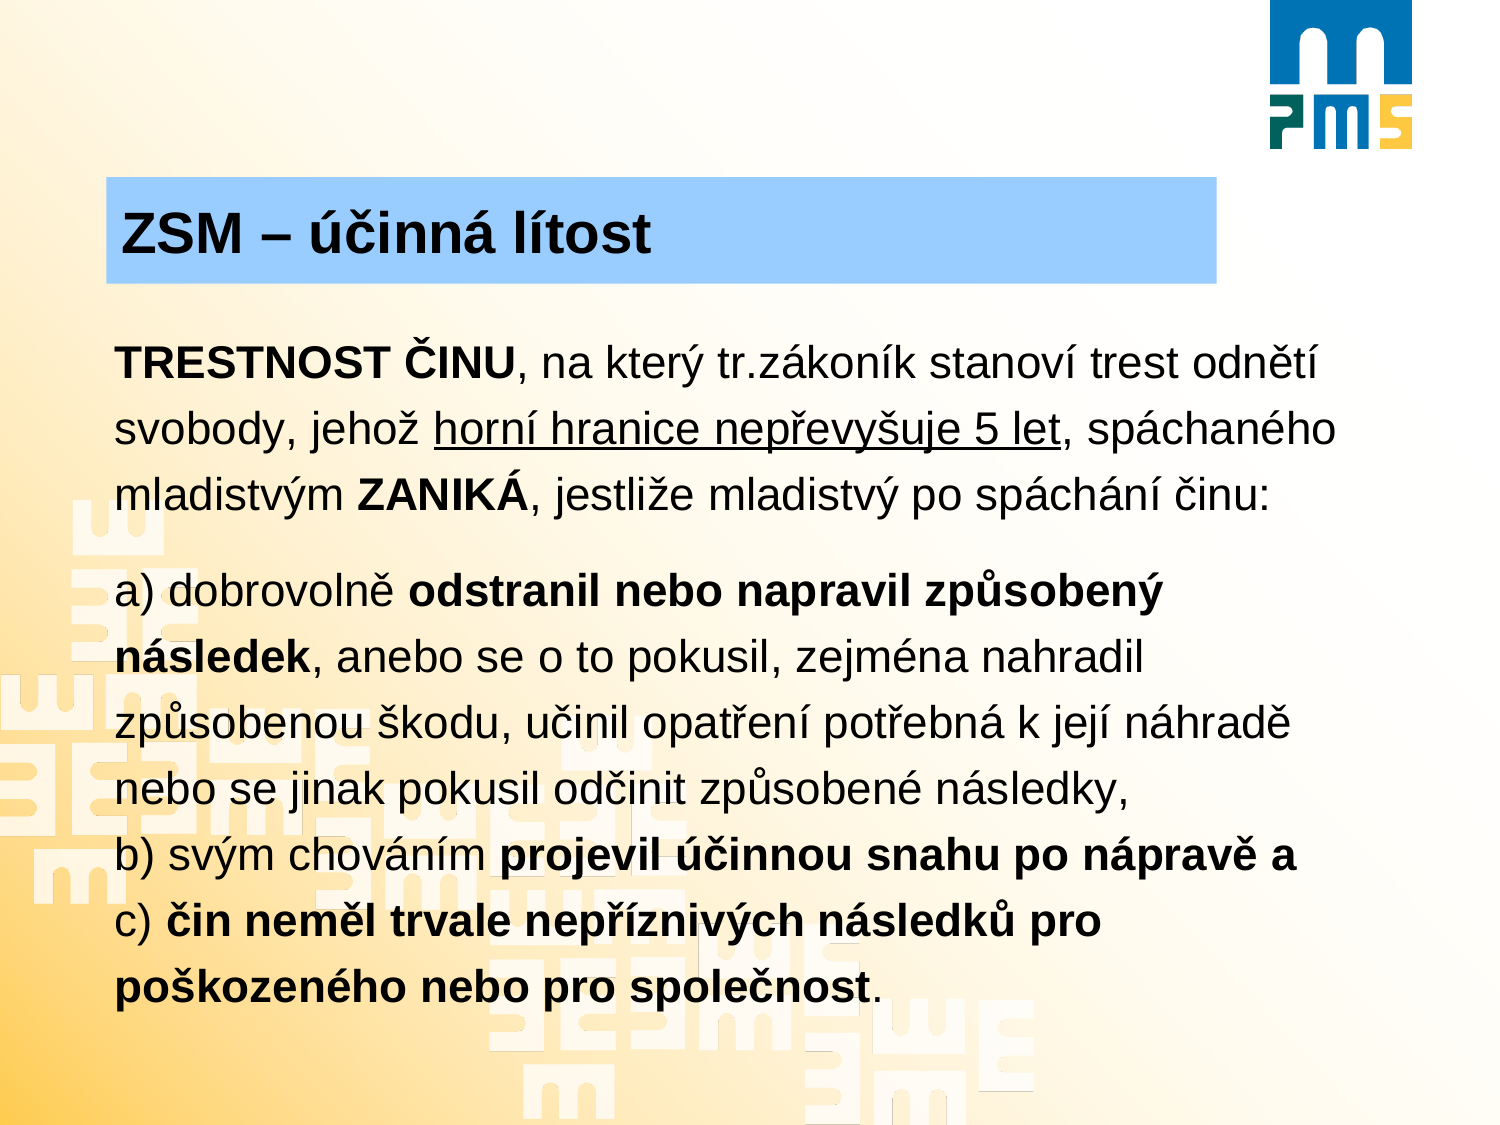

# ZSM – účinná lítost
TRESTNOST ČINU, na který tr.zákoník stanoví trest odnětí svobody, jehož horní hranice nepřevyšuje 5 let, spáchaného mladistvým ZANIKÁ, jestliže mladistvý po spáchání činu:
a) dobrovolně odstranil nebo napravil způsobený následek, anebo se o to pokusil, zejména nahradil způsobenou škodu, učinil opatření potřebná k její náhradě nebo se jinak pokusil odčinit způsobené následky,
b) svým chováním projevil účinnou snahu po nápravě a
c) čin neměl trvale nepříznivých následků pro poškozeného nebo pro společnost.